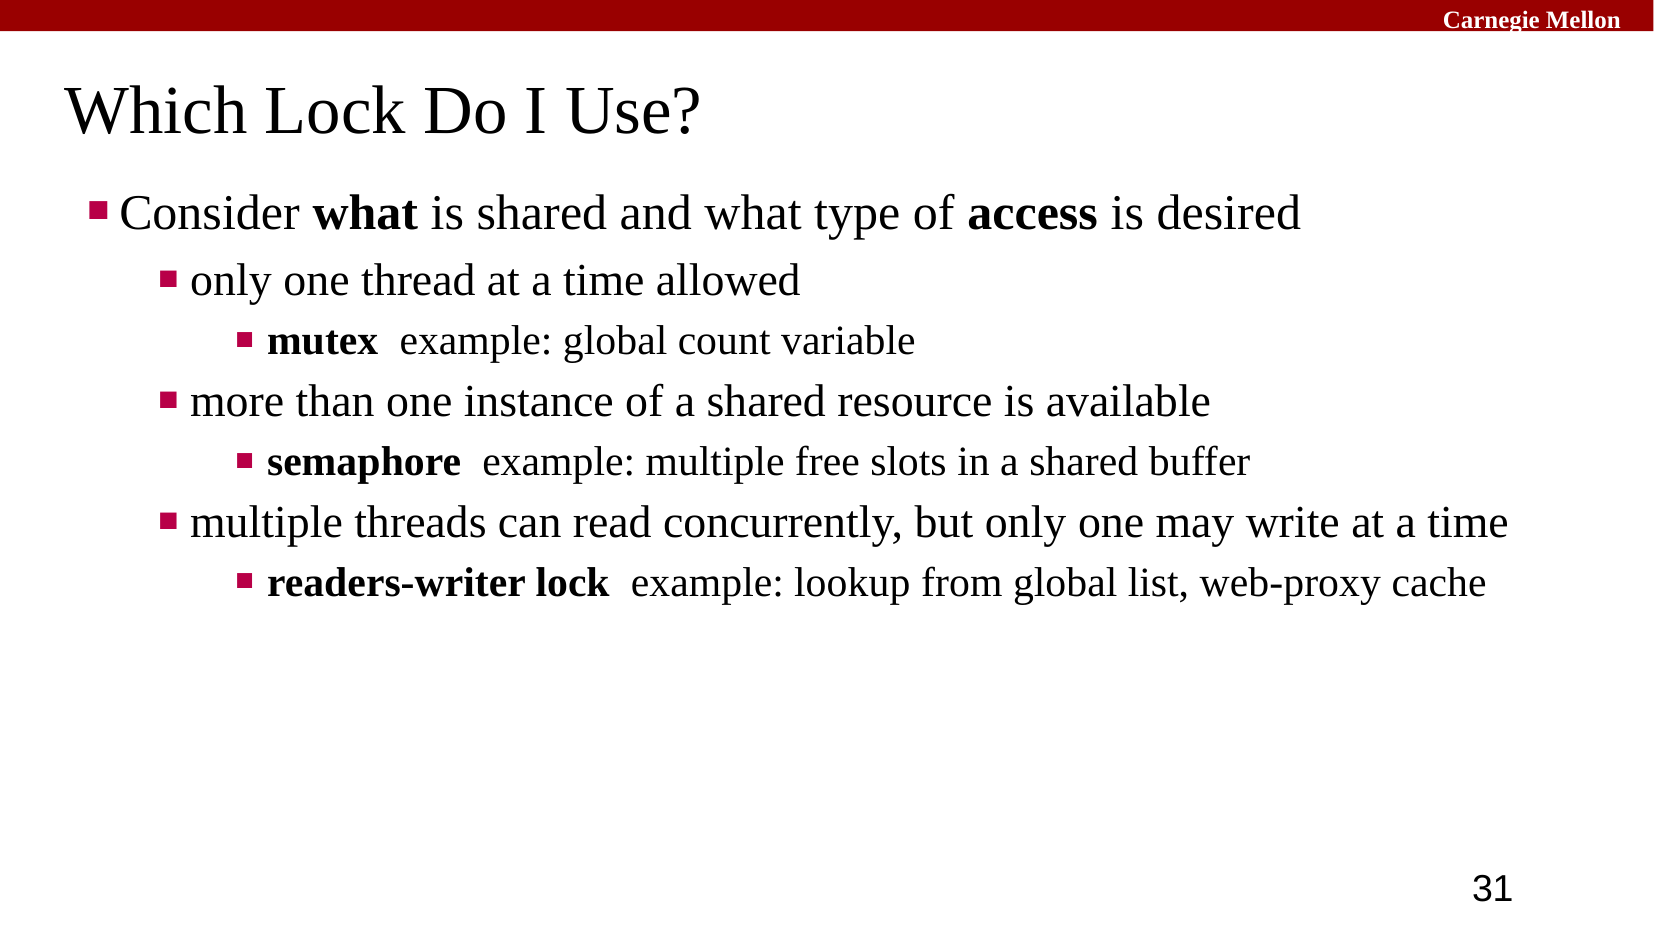

# Which Lock Do I Use?
Consider what is shared and what type of access is desired
only one thread at a time allowed
mutex example: global count variable
more than one instance of a shared resource is available
semaphore example: multiple free slots in a shared buffer
multiple threads can read concurrently, but only one may write at a time
readers-writer lock example: lookup from global list, web-proxy cache